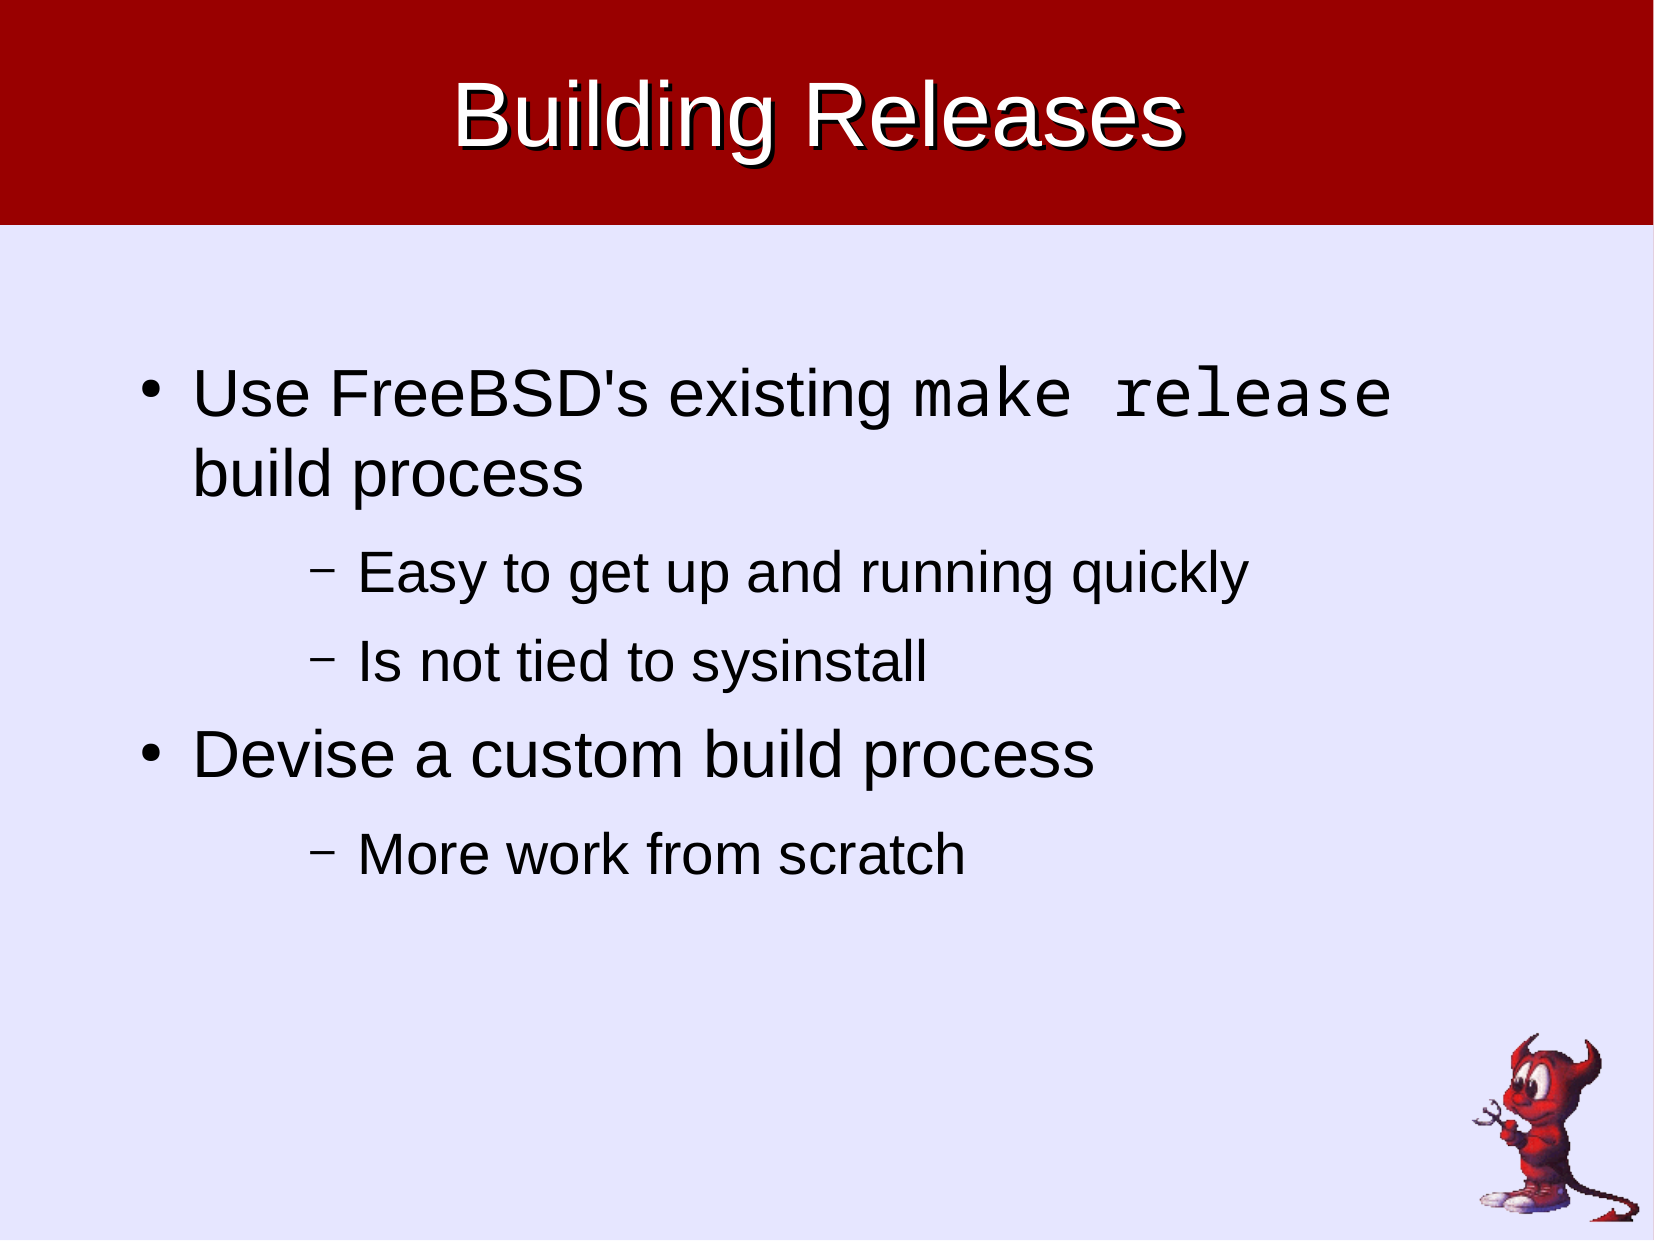

# Building Releases
Use FreeBSD's existing make release build process
Easy to get up and running quickly
Is not tied to sysinstall
Devise a custom build process
More work from scratch